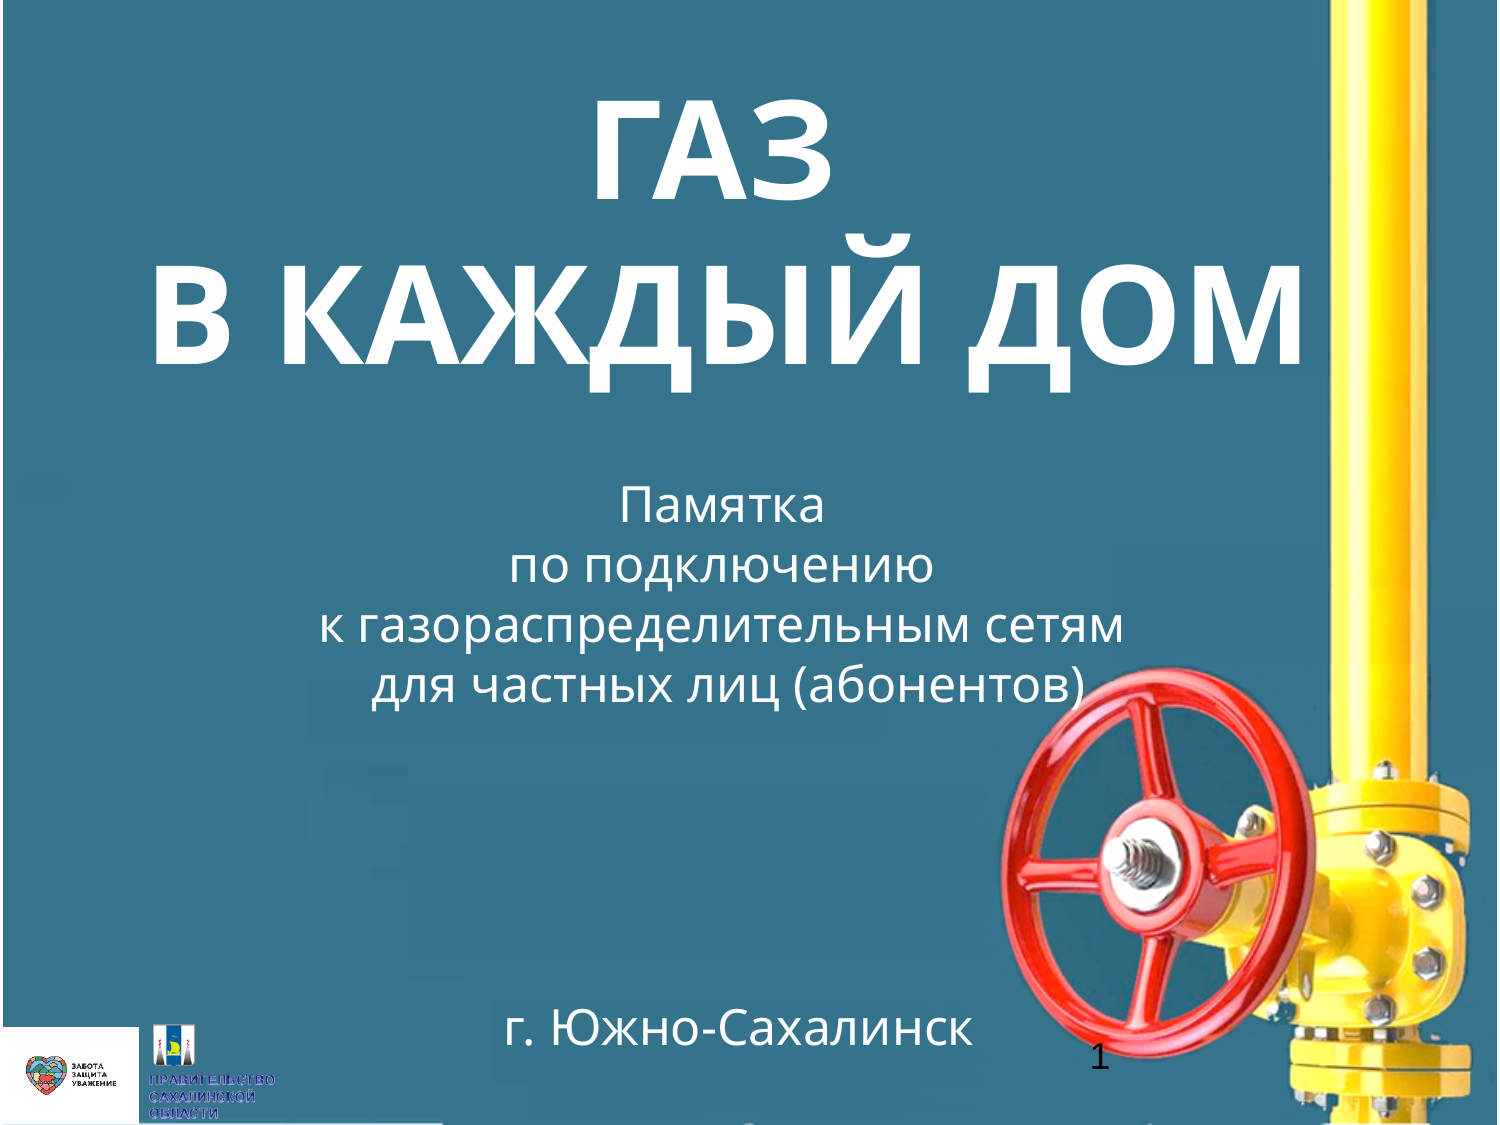

ГАЗ
В КАЖДЫЙ ДОМ
Памятка
по подключению
к газораспределительным сетям
для частных лиц (абонентов)
г. Южно-Сахалинск